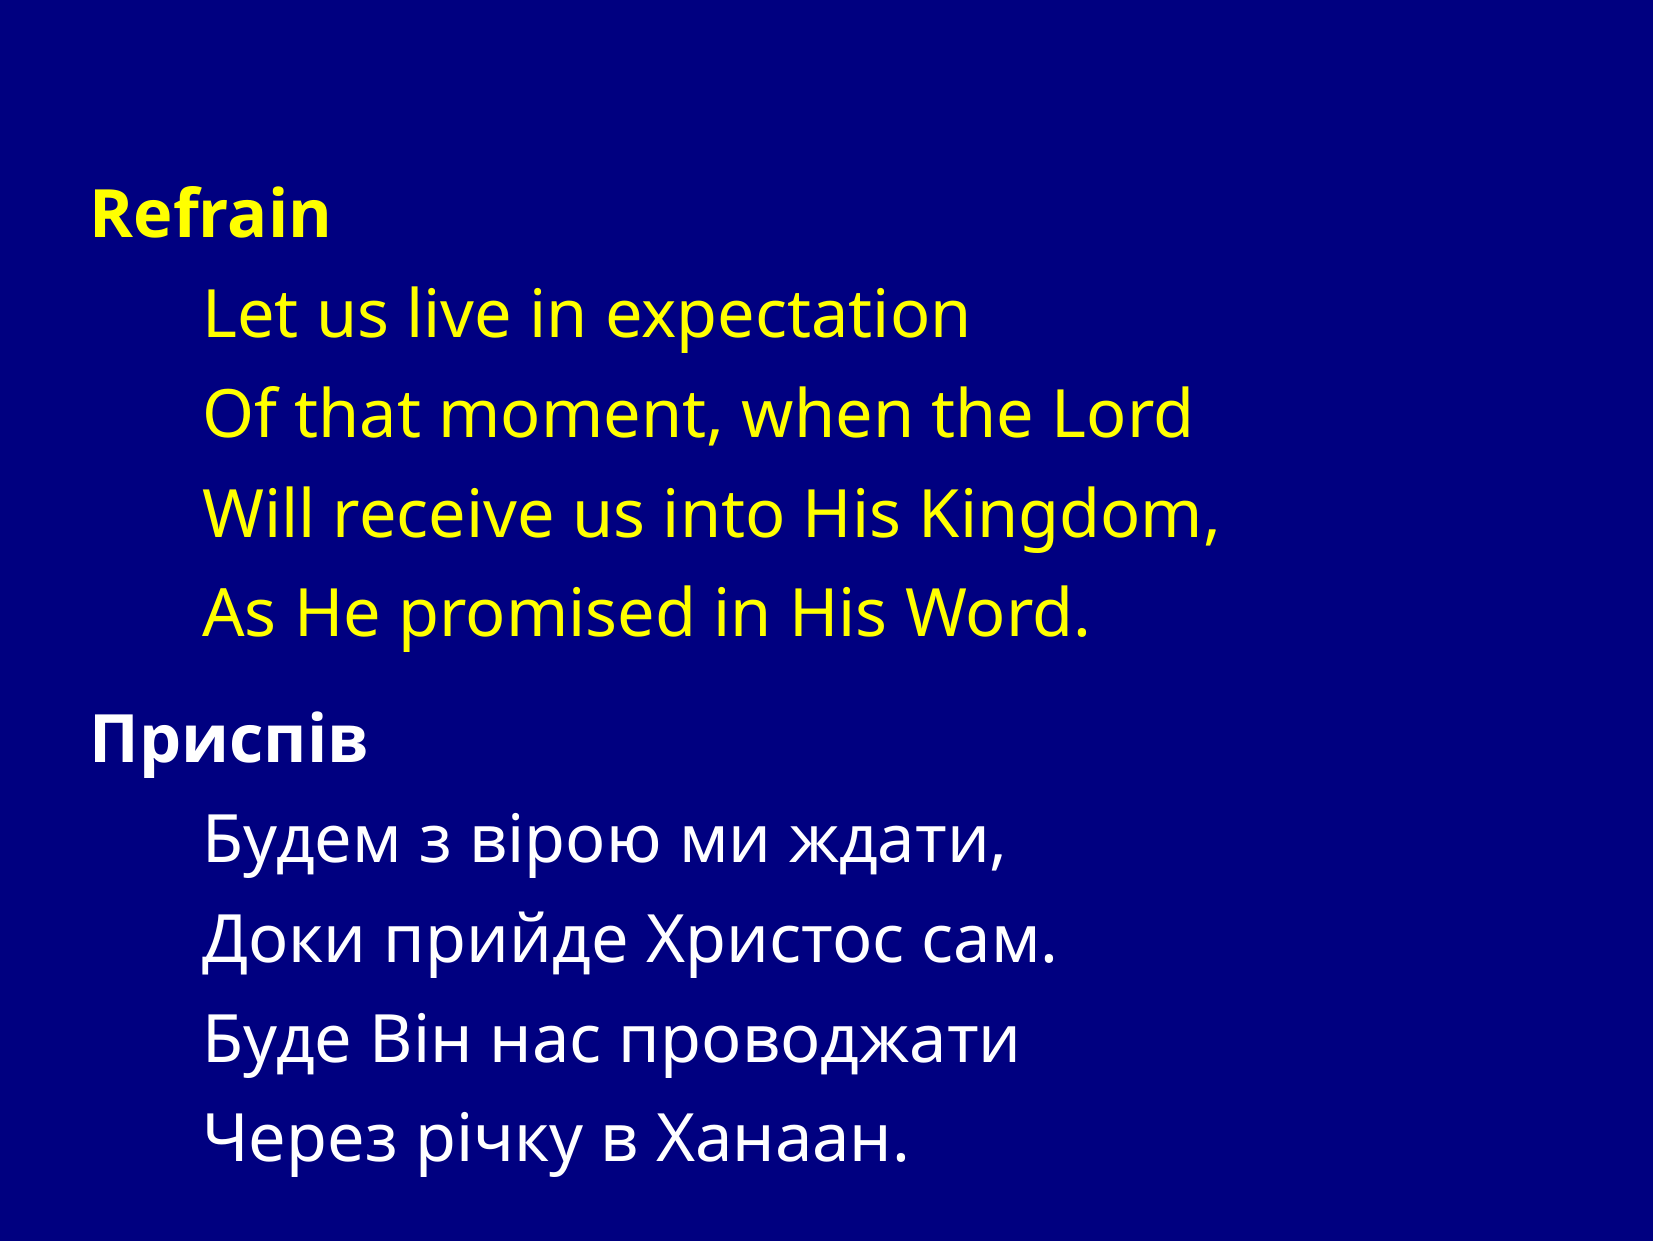

Refrain
	Let us live in expectation
	Of that moment, when the Lord
	Will receive us into His Kingdom,
	As He promised in His Word.
Приспів
	Будем з вірою ми ждати,
	Доки прийде Христос сам.
	Буде Він нас проводжати
	Через річку в Ханаан.